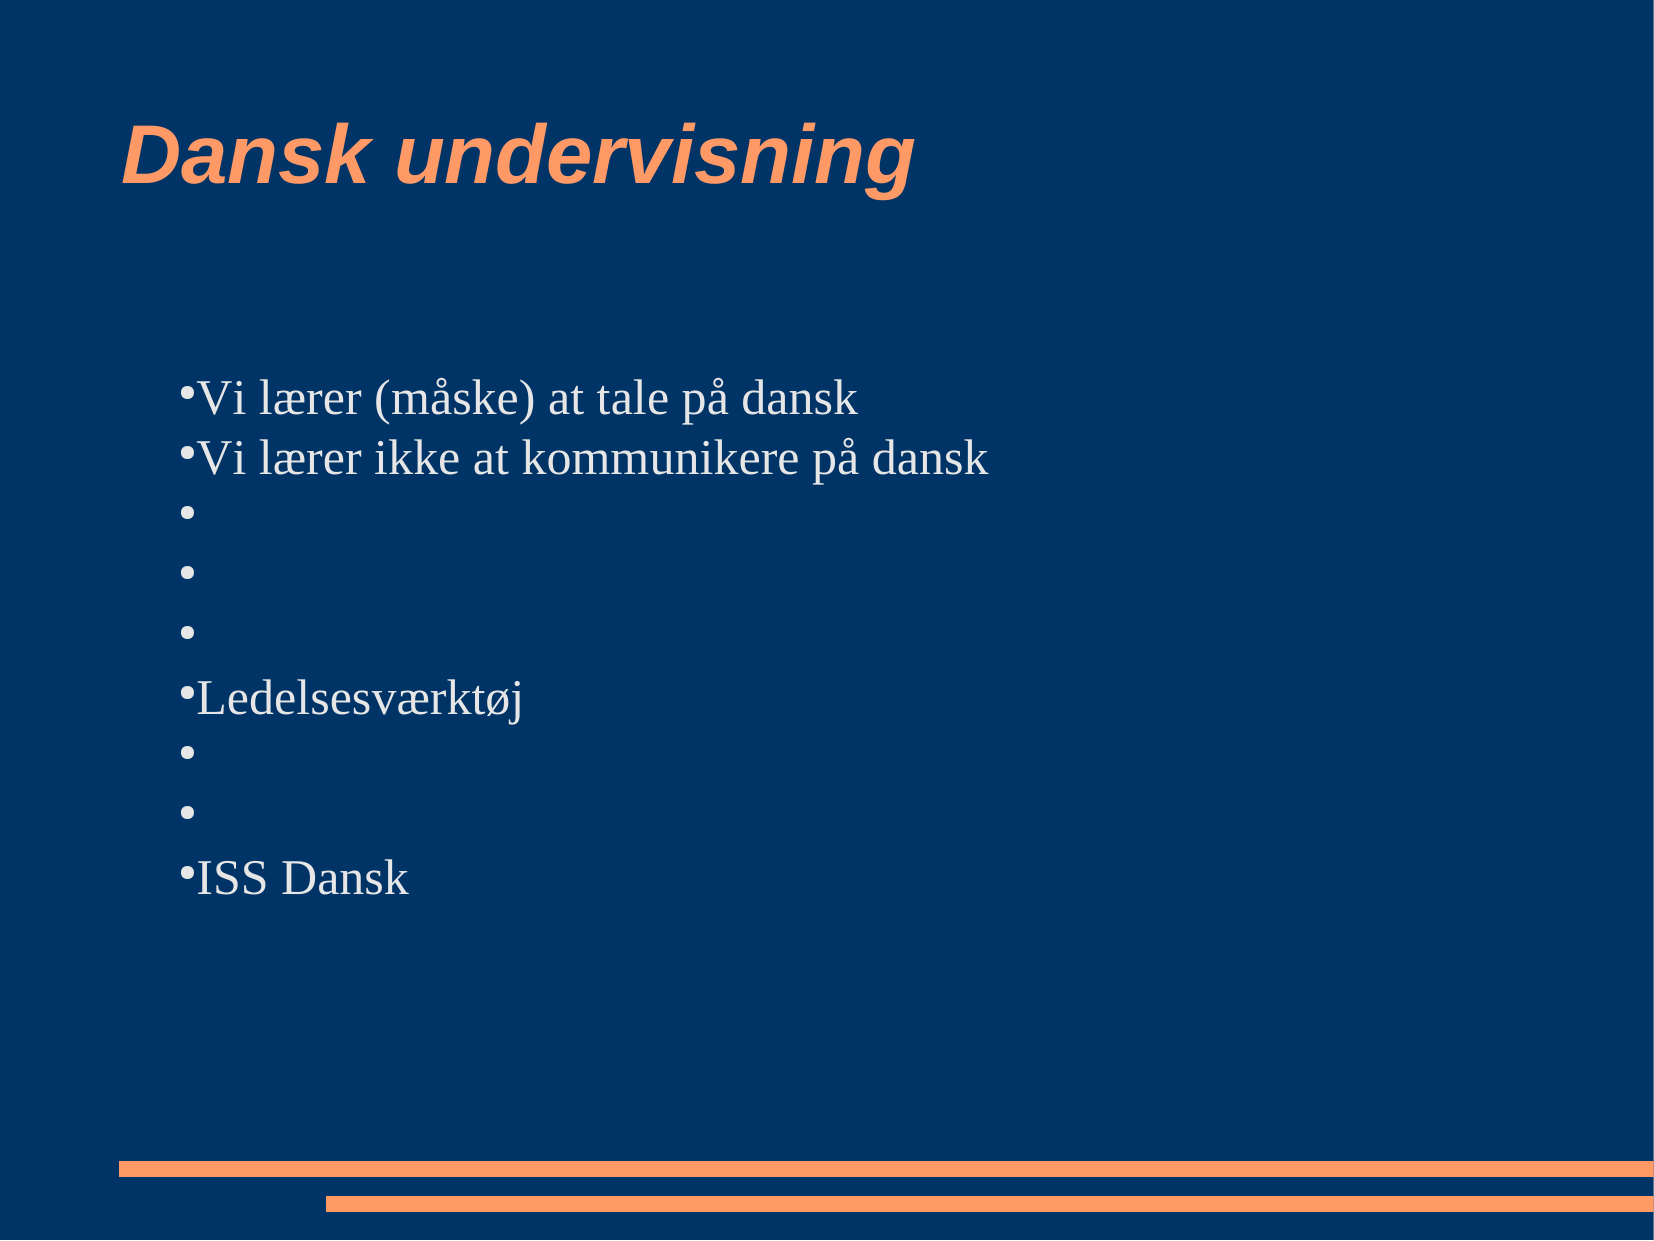

# Dansk undervisning
Vi lærer (måske) at tale på dansk
Vi lærer ikke at kommunikere på dansk
Ledelsesværktøj
ISS Dansk